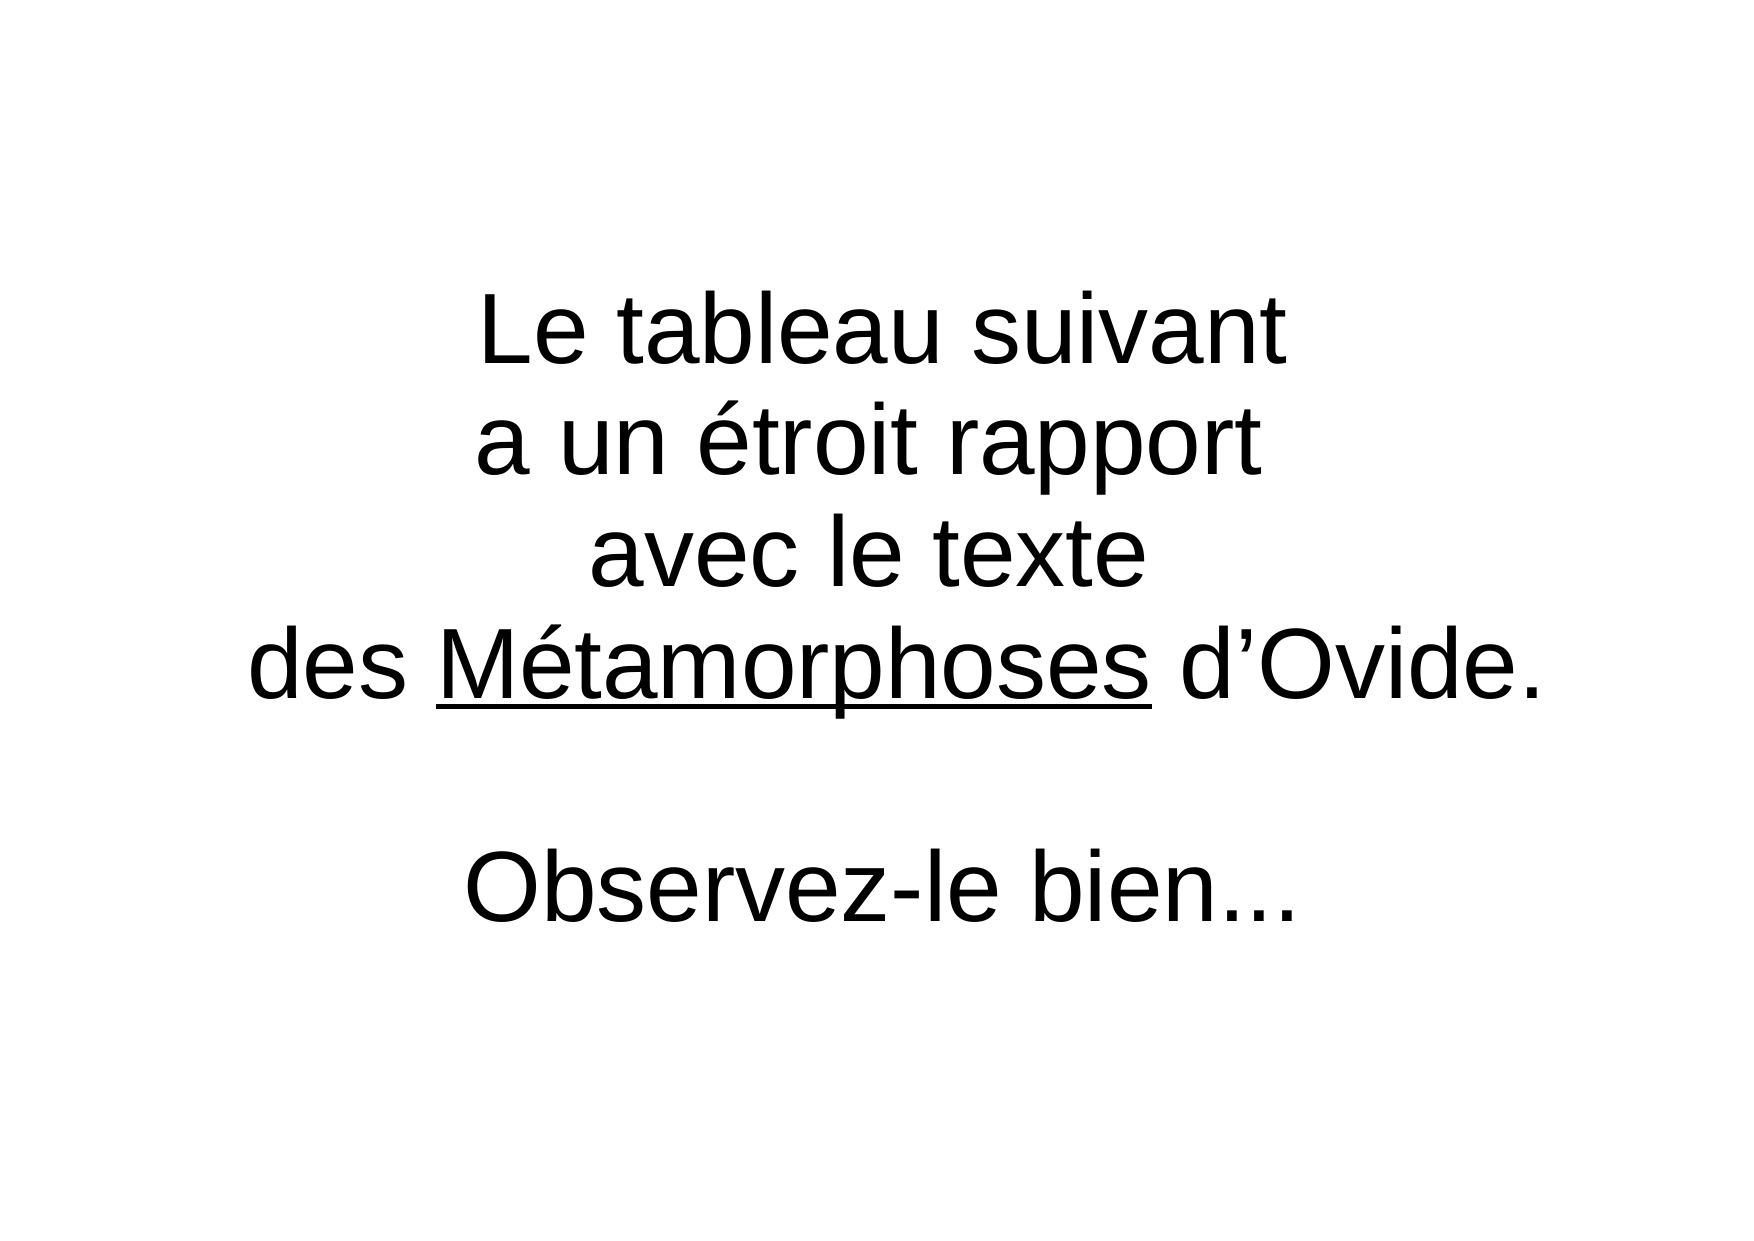

Le tableau suivant
a un étroit rapport
avec le texte
 des Métamorphoses d’Ovide.
Observez-le bien...